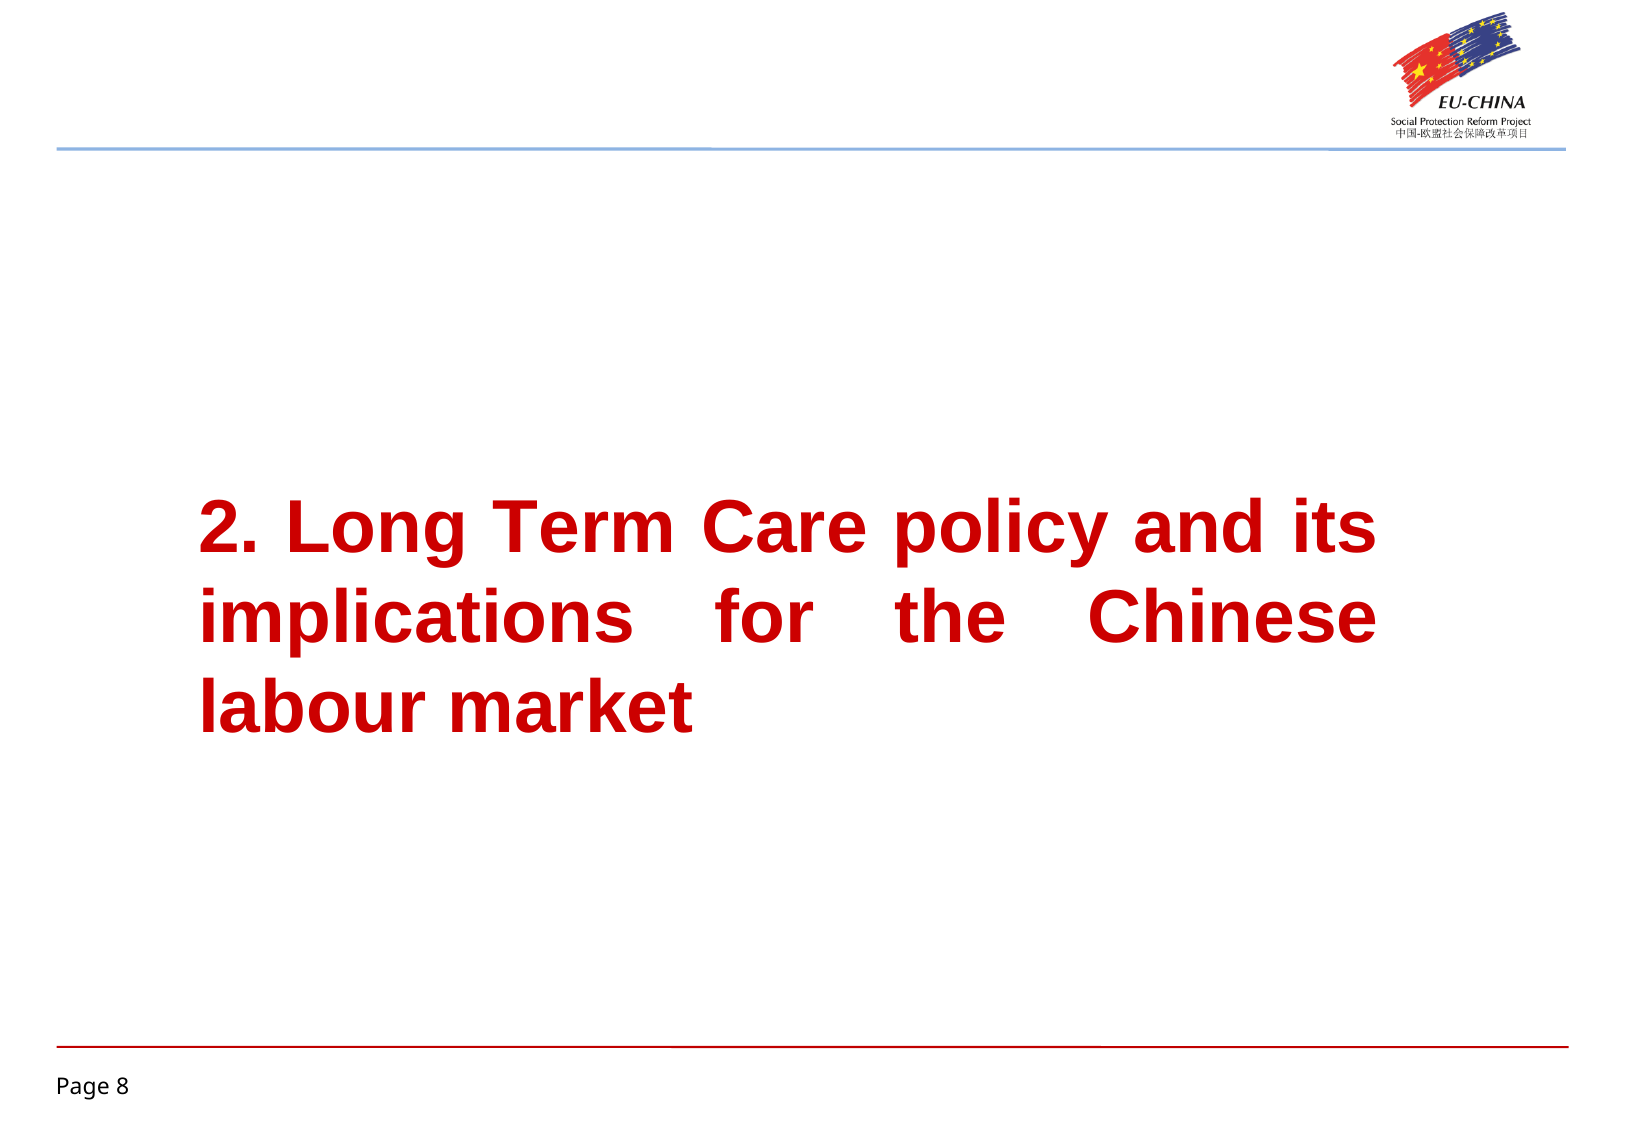

2. Long Term Care policy and its implications for the Chinese labour market